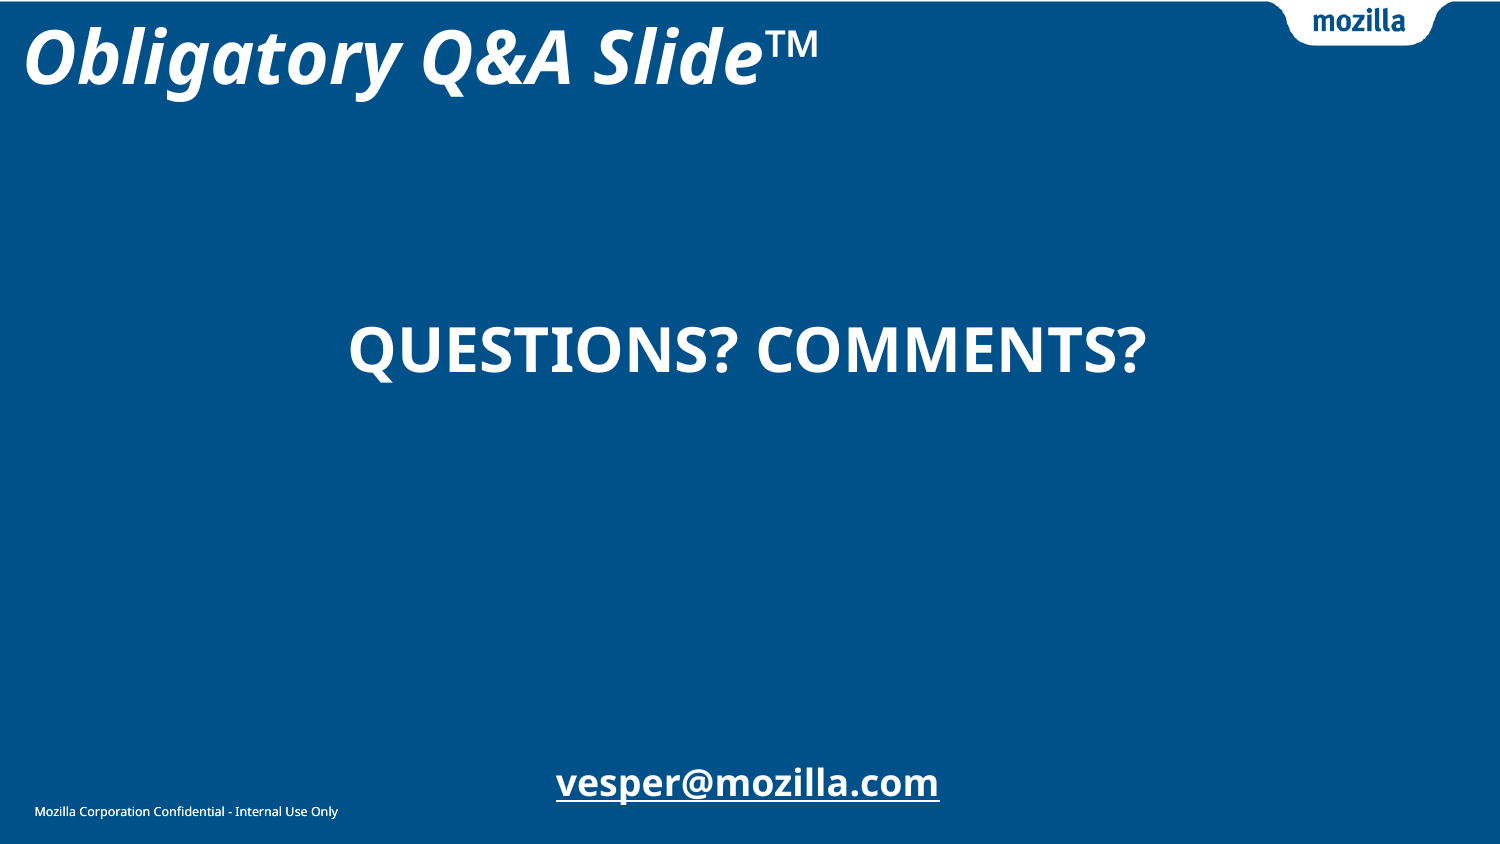

# Obligatory Q&A Slide™
QUESTIONS? COMMENTS?
vesper@mozilla.com